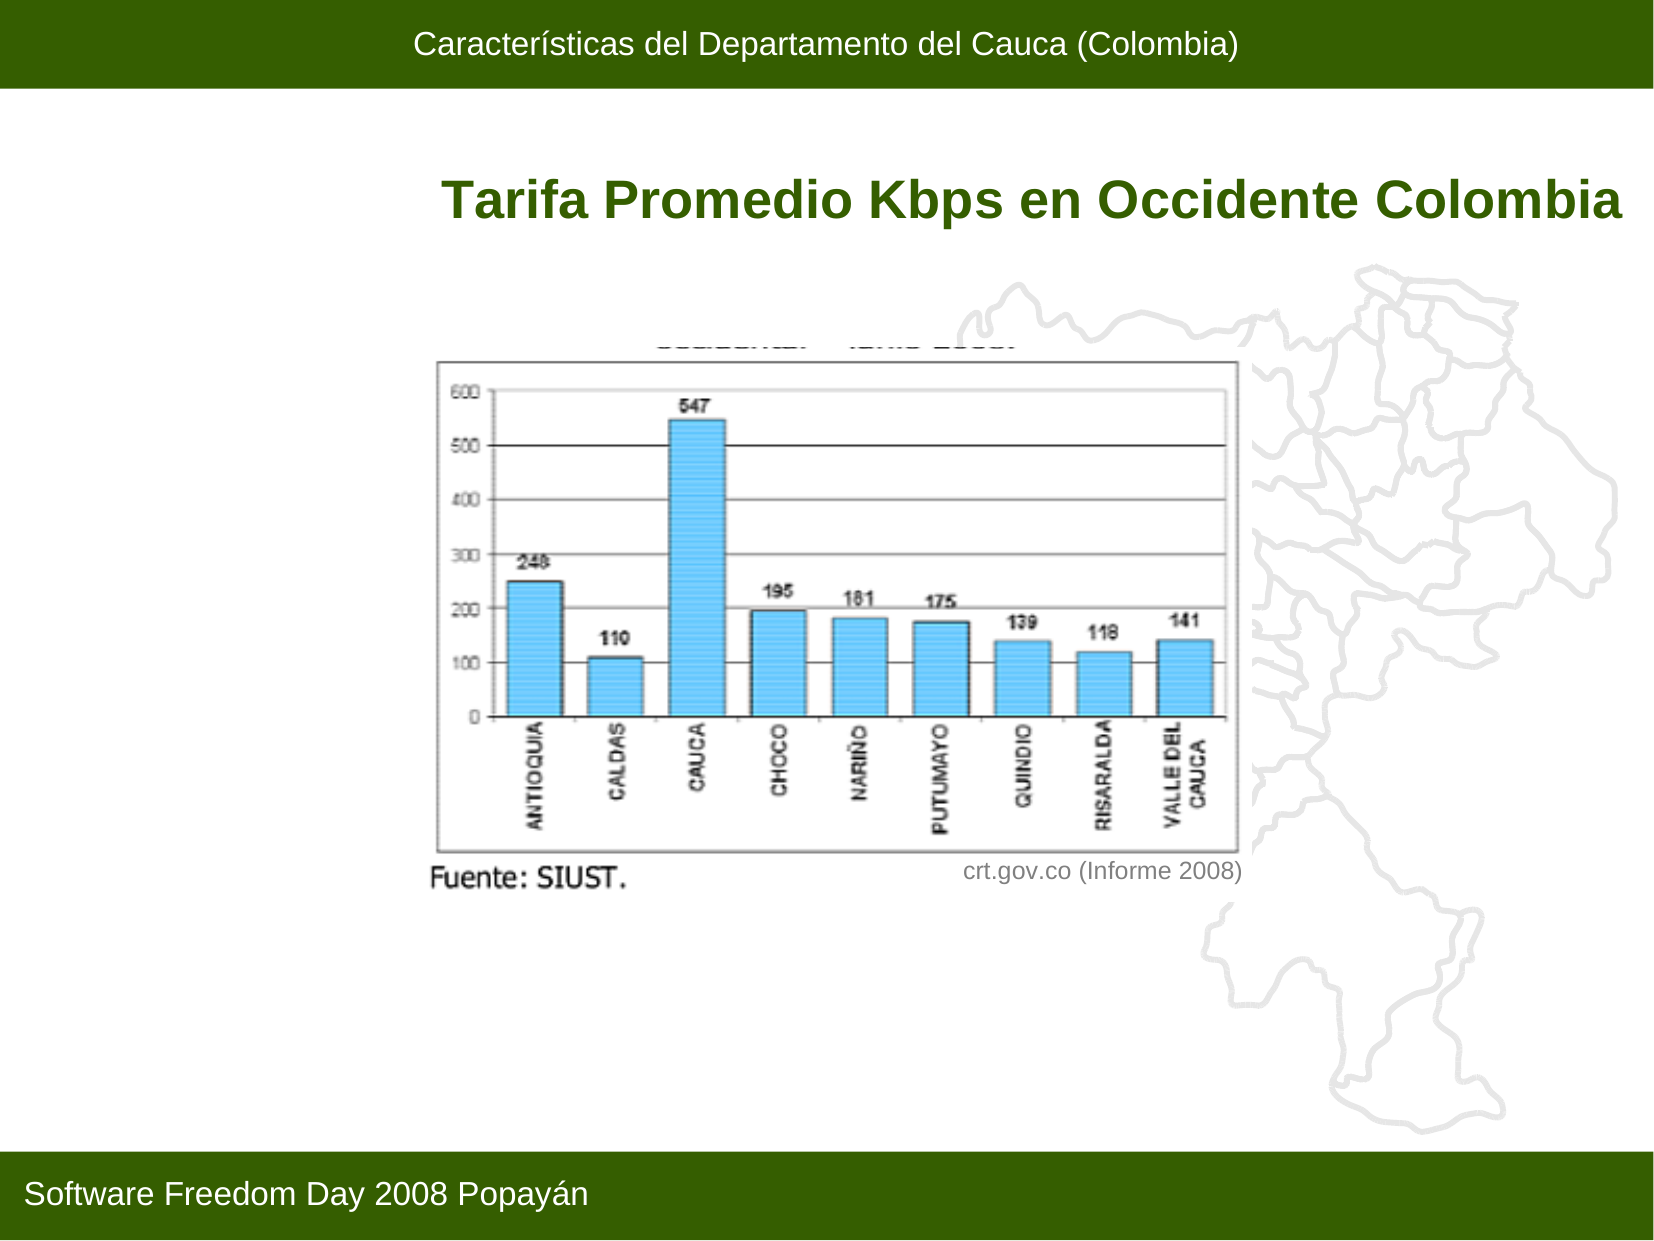

# Tarifa Promedio Kbps en Occidente Colombia
crt.gov.co (Informe 2008)